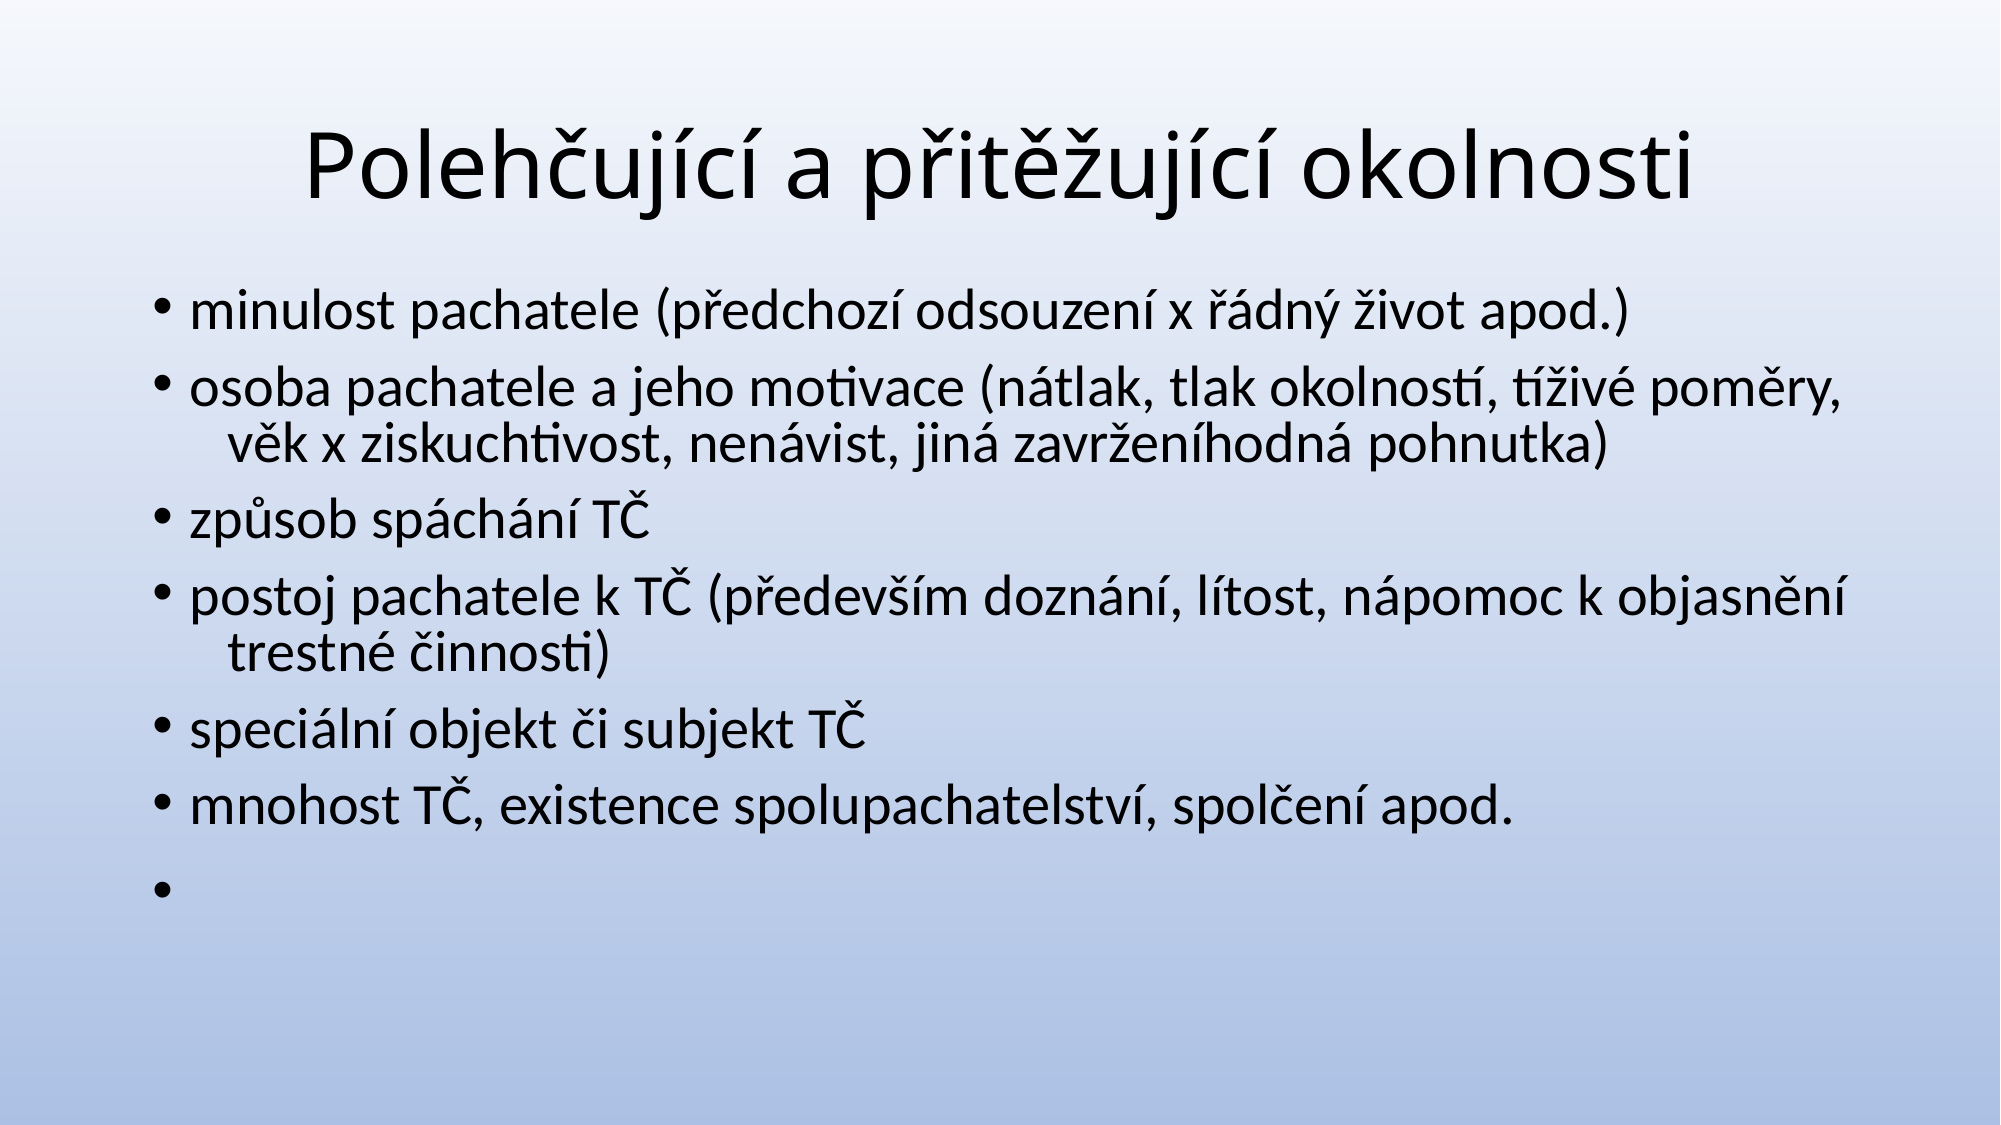

# Polehčující a přitěžující okolnosti
minulost pachatele (předchozí odsouzení x řádný život apod.)
osoba pachatele a jeho motivace (nátlak, tlak okolností, tíživé poměry, věk x ziskuchtivost, nenávist, jiná zavrženíhodná pohnutka)
způsob spáchání TČ
postoj pachatele k TČ (především doznání, lítost, nápomoc k objasnění trestné činnosti)
speciální objekt či subjekt TČ
mnohost TČ, existence spolupachatelství, spolčení apod.